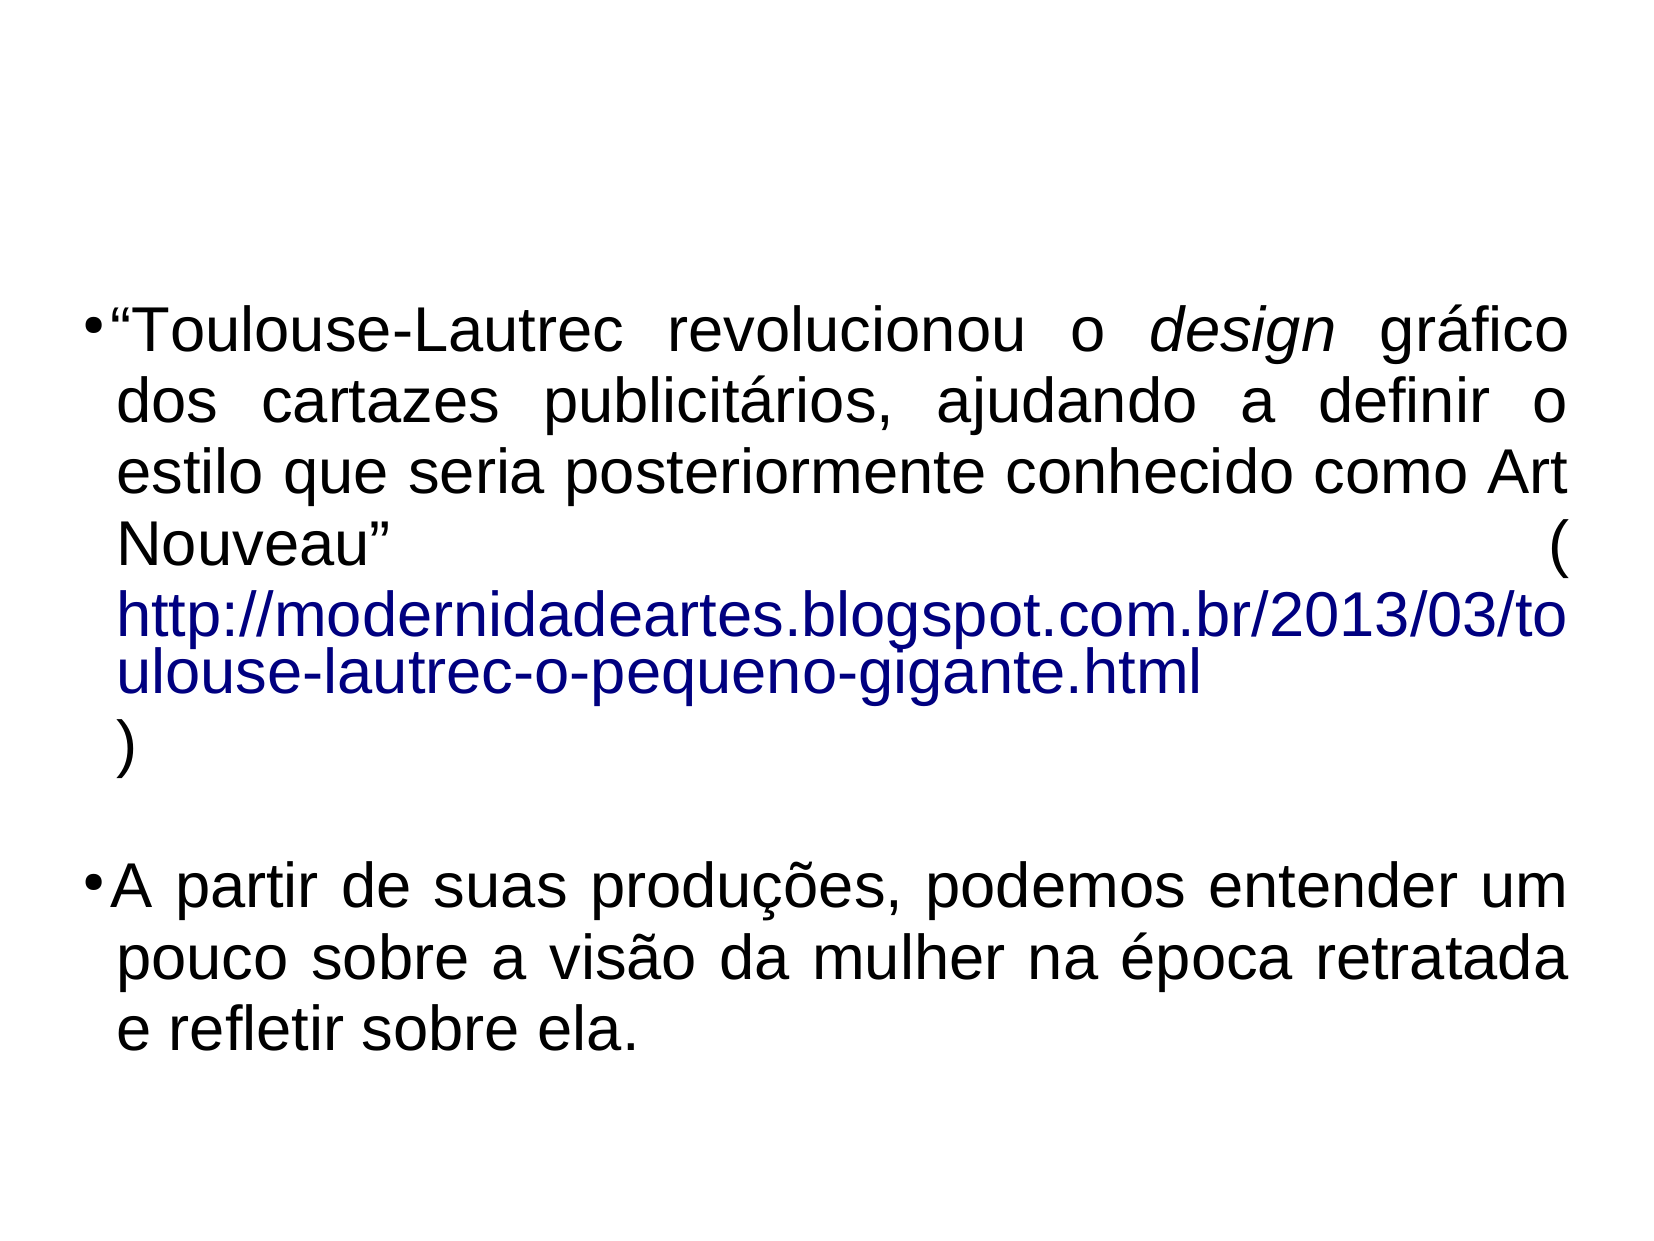

#
“Toulouse-Lautrec revolucionou o design gráfico dos cartazes publicitários, ajudando a definir o estilo que seria posteriormente conhecido como Art Nouveau” (http://modernidadeartes.blogspot.com.br/2013/03/toulouse-lautrec-o-pequeno-gigante.html)
A partir de suas produções, podemos entender um pouco sobre a visão da mulher na época retratada e refletir sobre ela.